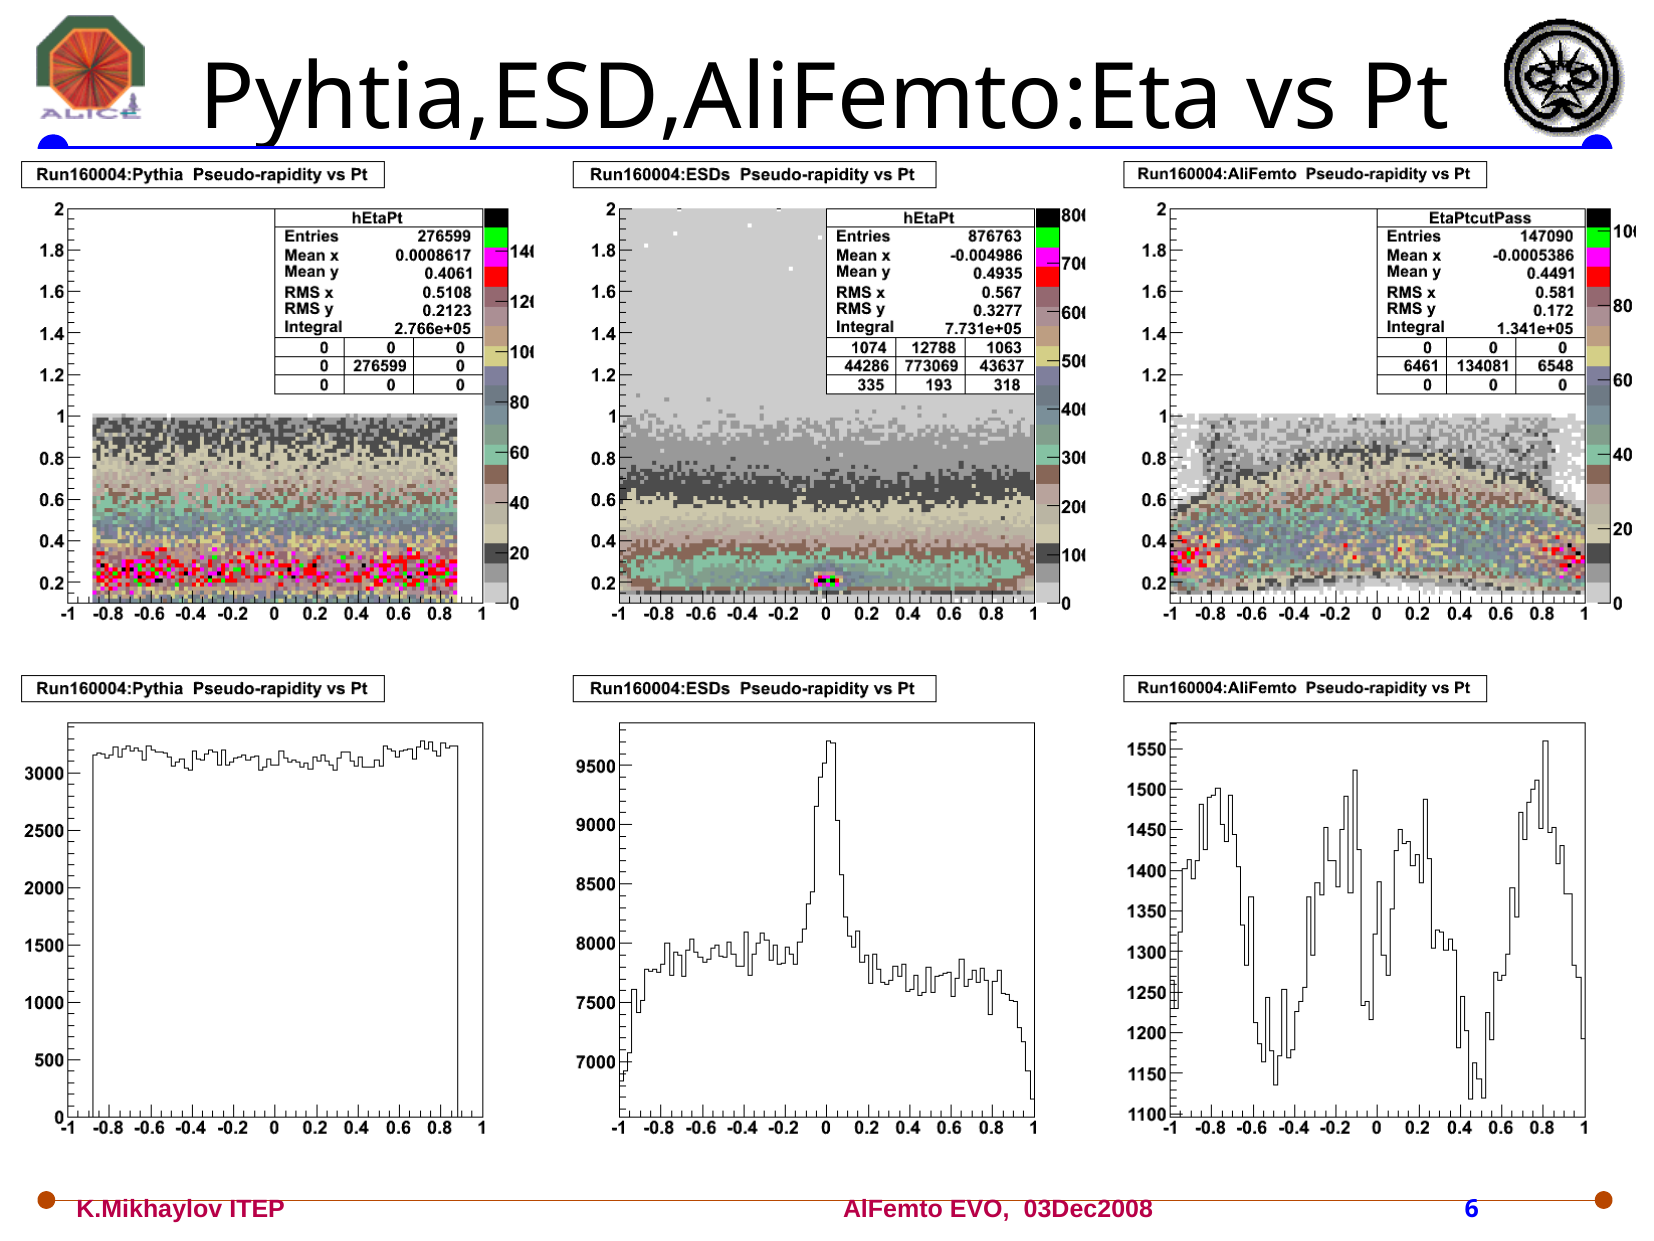

# Pyhtia,ESD,AliFemto:Eta vs Pt
K.Mikhaylov ITEP AlFemto EVO, 03Dec2008